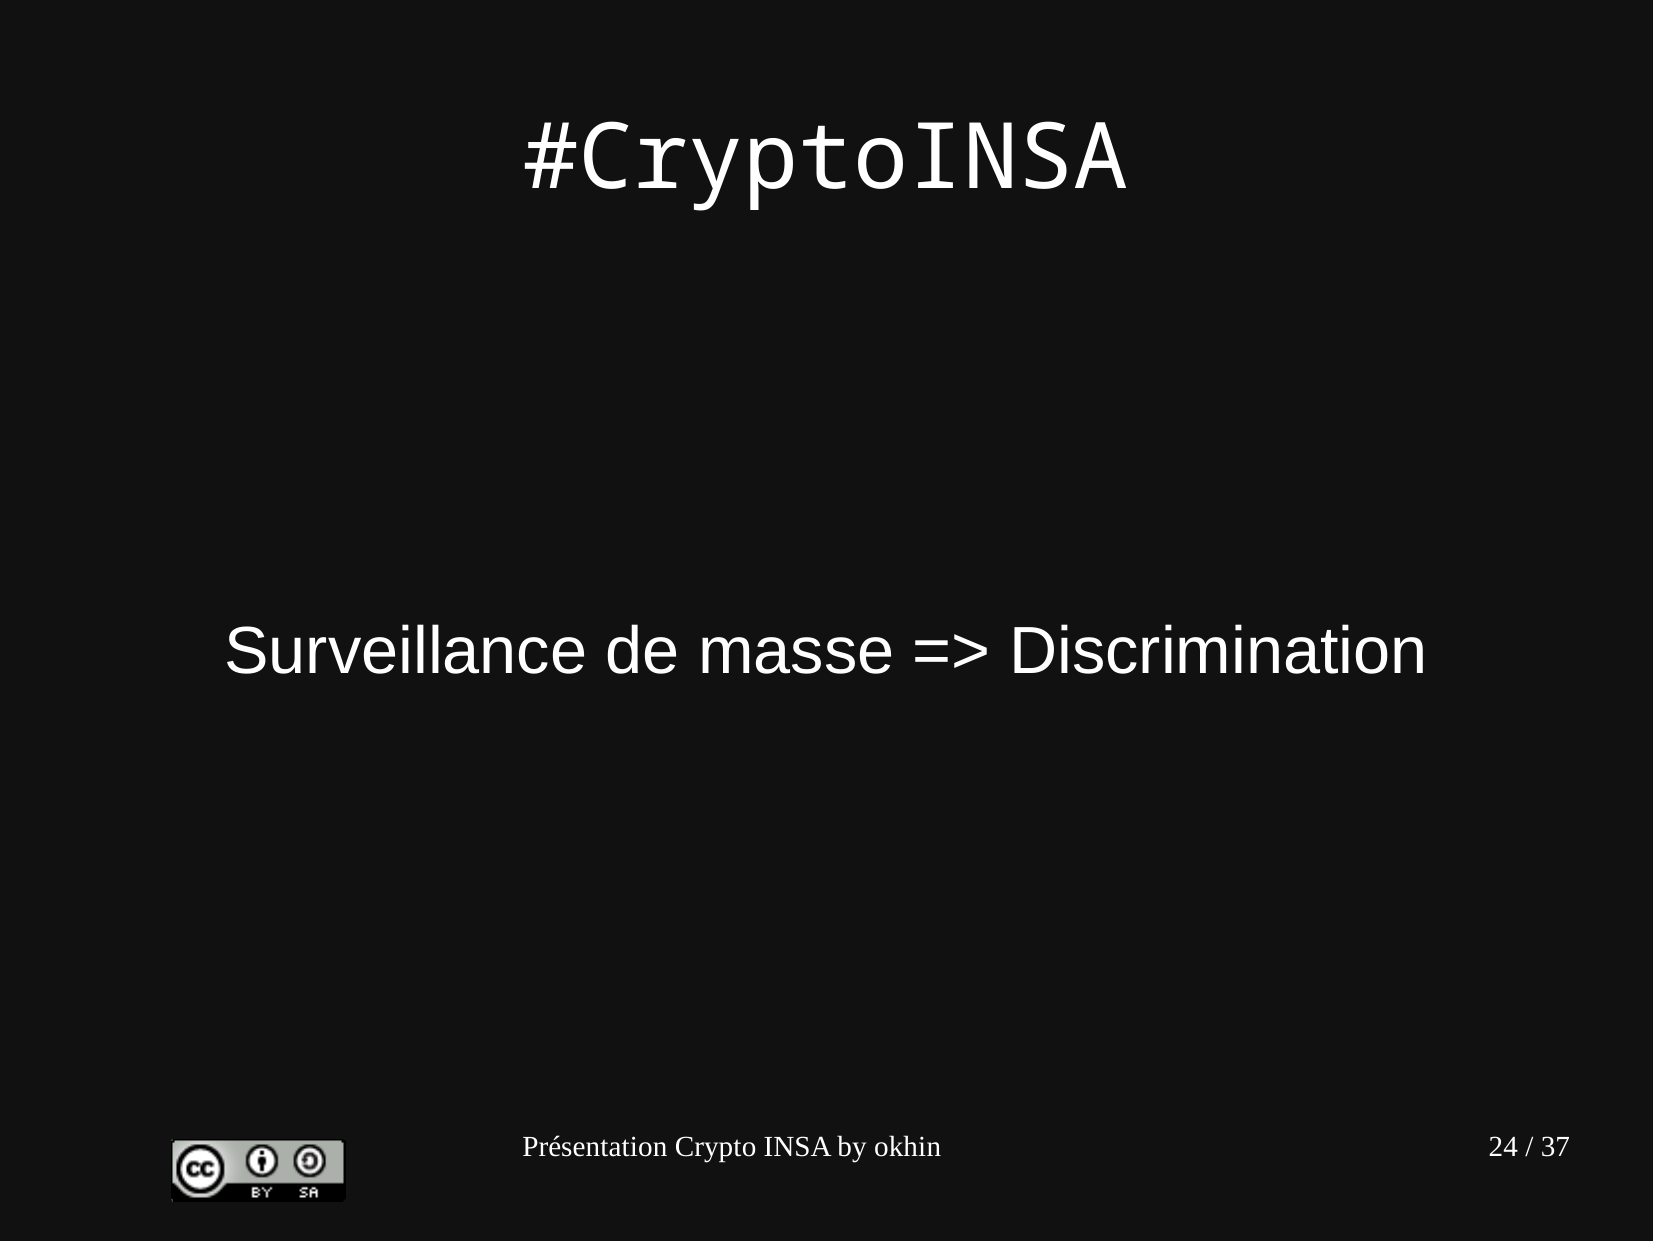

# #CryptoINSA
Surveillance de masse => Discrimination
Présentation Crypto INSA by okhin
24